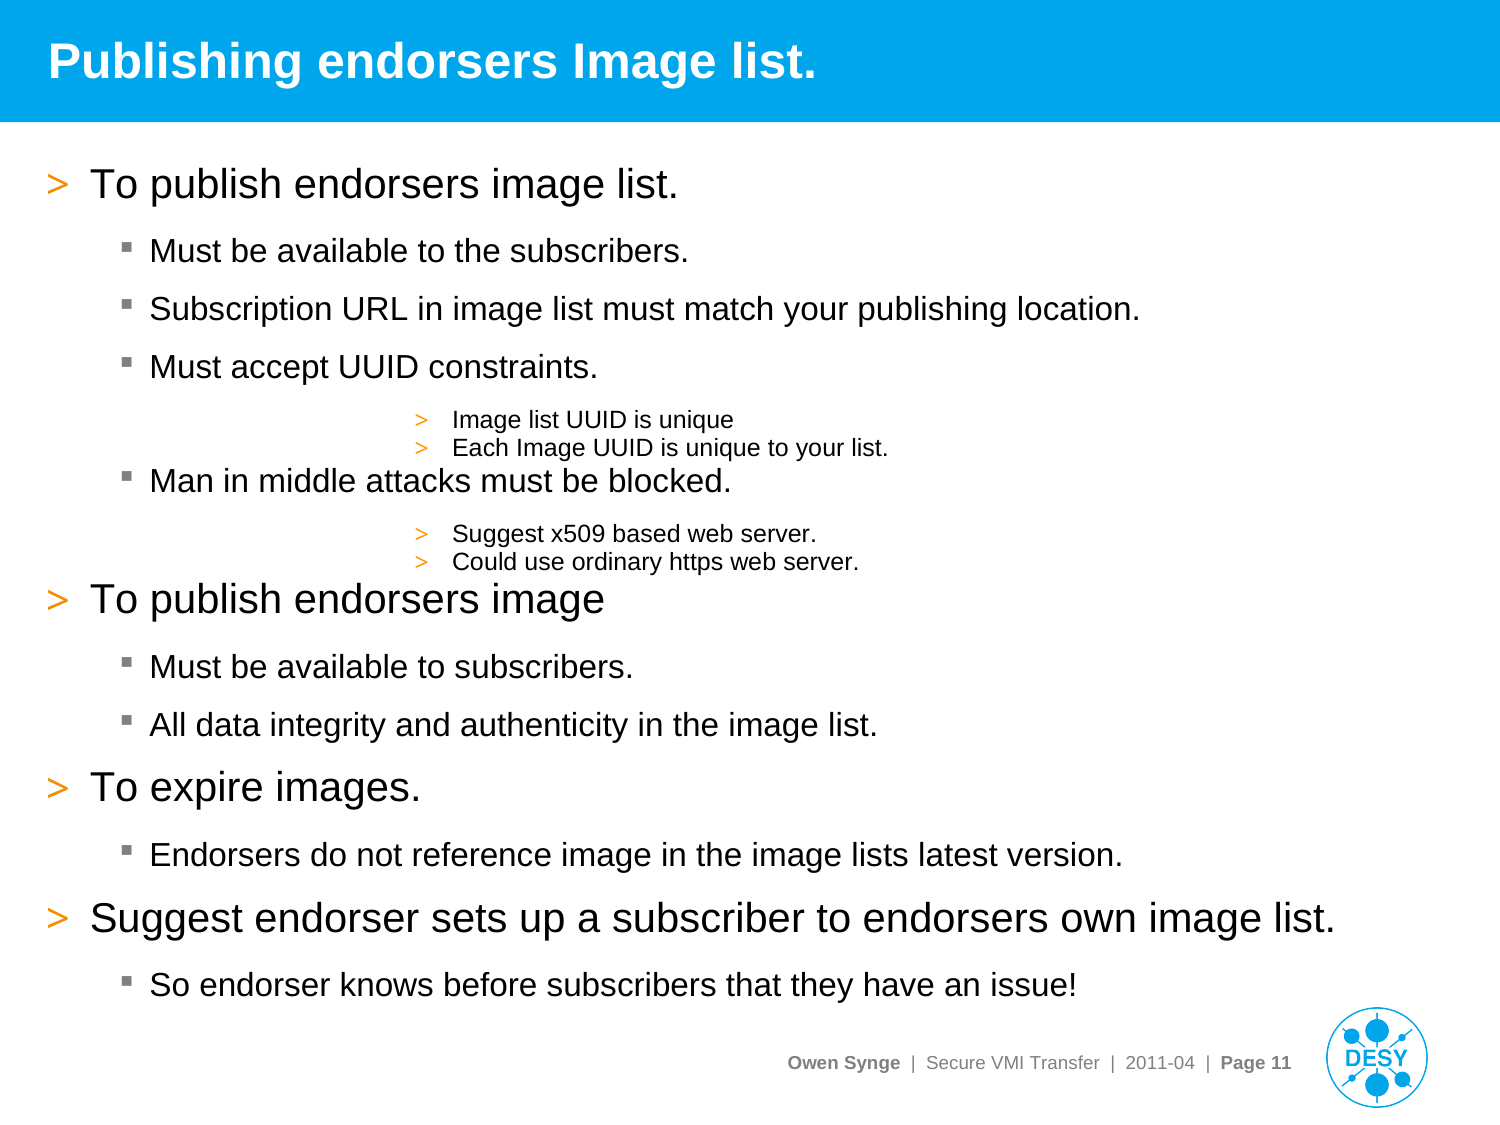

# Publishing endorsers Image list.
To publish endorsers image list.
Must be available to the subscribers.
Subscription URL in image list must match your publishing location.
Must accept UUID constraints.
Image list UUID is unique
Each Image UUID is unique to your list.
Man in middle attacks must be blocked.
Suggest x509 based web server.
Could use ordinary https web server.
To publish endorsers image
Must be available to subscribers.
All data integrity and authenticity in the image list.
To expire images.
Endorsers do not reference image in the image lists latest version.
Suggest endorser sets up a subscriber to endorsers own image list.
So endorser knows before subscribers that they have an issue!